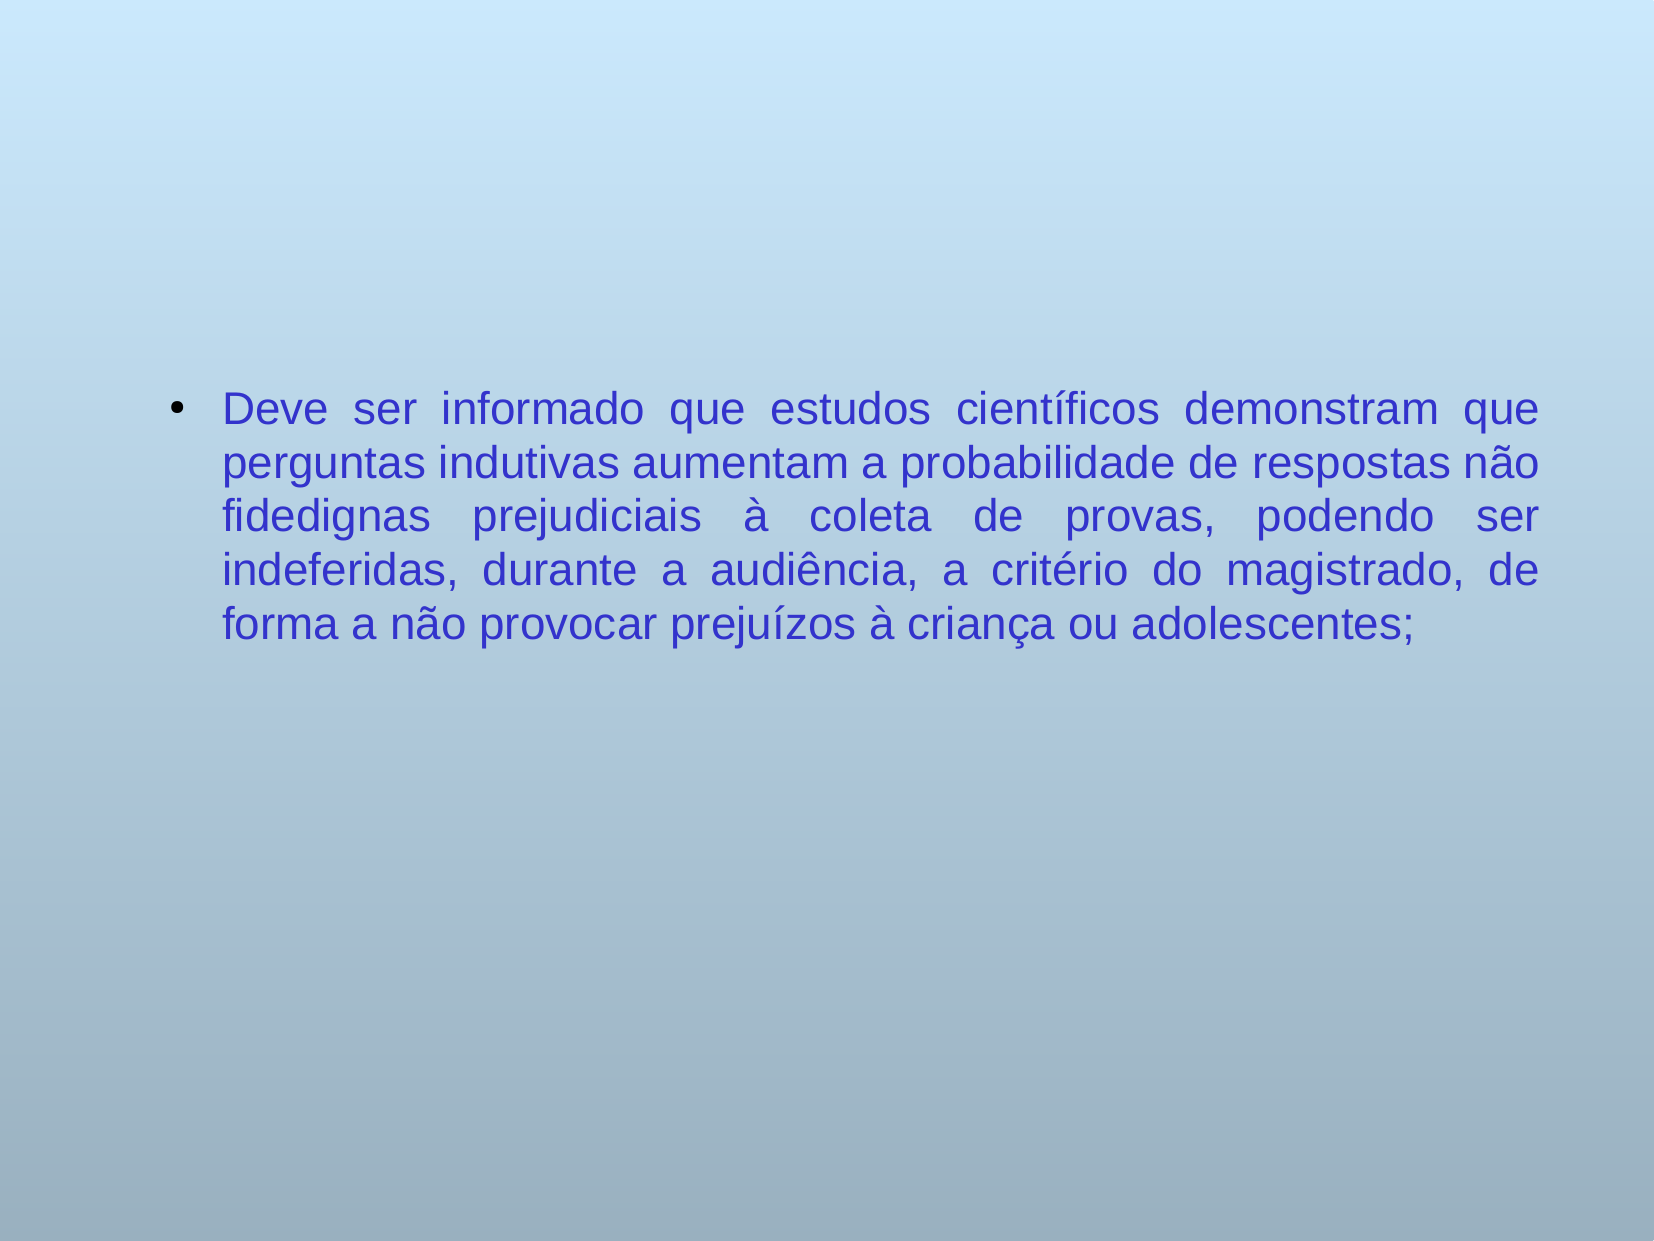

#
Deve ser informado que estudos científicos demonstram que perguntas indutivas aumentam a probabilidade de respostas não fidedignas prejudiciais à coleta de provas, podendo ser indeferidas, durante a audiência, a critério do magistrado, de forma a não provocar prejuízos à criança ou adolescentes;